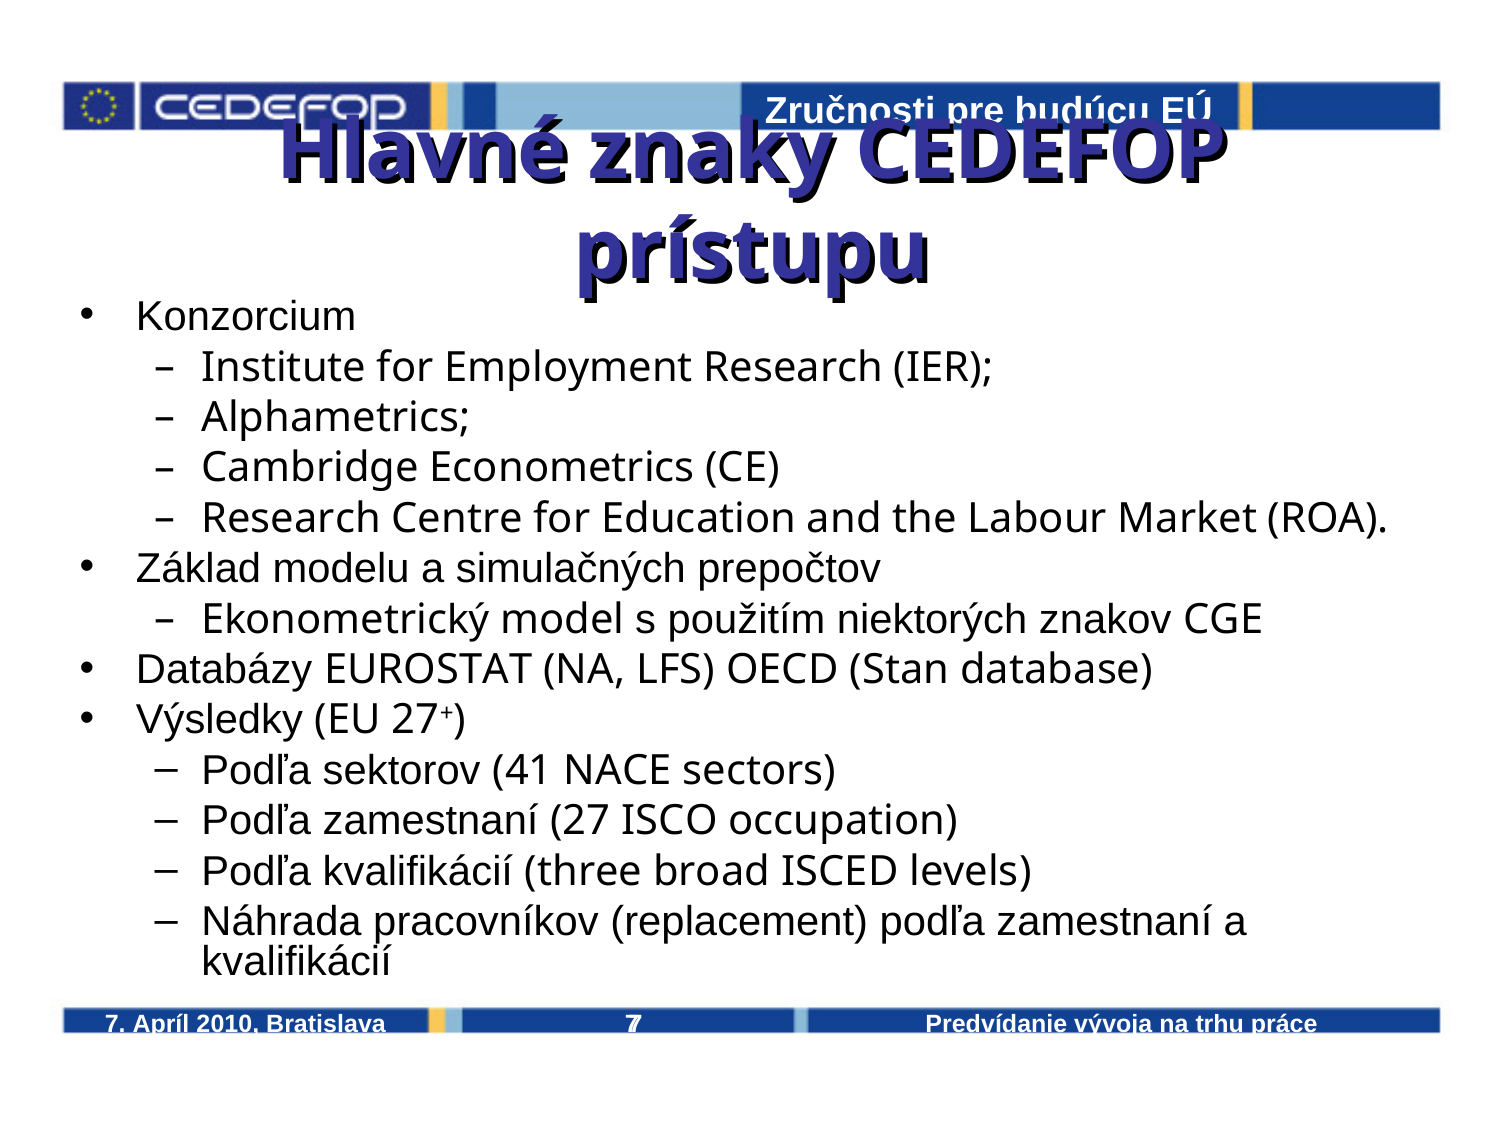

# Hlavné znaky CEDEFOP prístupu
Konzorcium
Institute for Employment Research (IER);
Alphametrics;
Cambridge Econometrics (CE)
Research Centre for Education and the Labour Market (ROA).
Základ modelu a simulačných prepočtov
Ekonometrický model s použitím niektorých znakov CGE
Databázy EUROSTAT (NA, LFS) OECD (Stan database)
Výsledky (EU 27+)
Podľa sektorov (41 NACE sectors)
Podľa zamestnaní (27 ISCO occupation)
Podľa kvalifikácií (three broad ISCED levels)
Náhrada pracovníkov (replacement) podľa zamestnaní a kvalifikácií